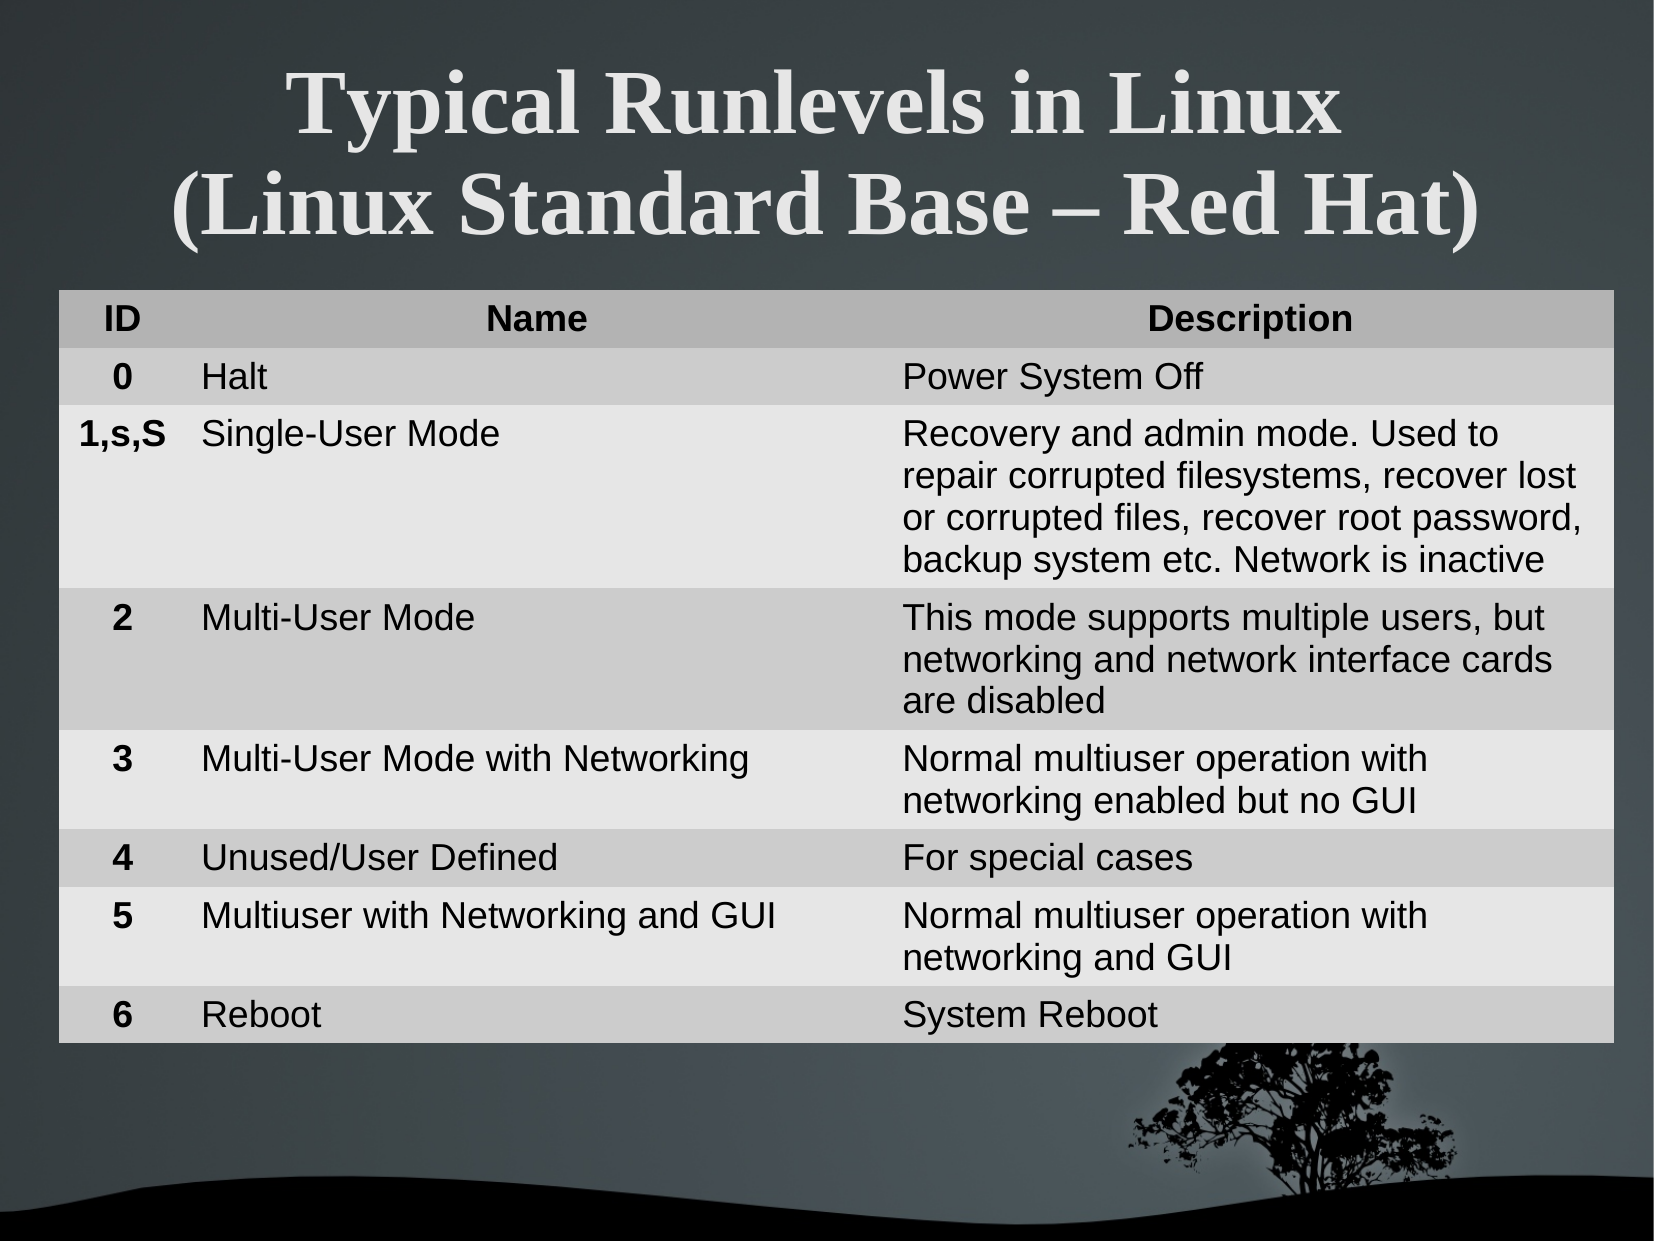

# Typical Runlevels in Linux (Linux Standard Base – Red Hat)
| ID | Name | Description |
| --- | --- | --- |
| 0 | Halt | Power System Off |
| 1,s,S | Single-User Mode | Recovery and admin mode. Used to repair corrupted filesystems, recover lost or corrupted files, recover root password, backup system etc. Network is inactive |
| 2 | Multi-User Mode | This mode supports multiple users, but networking and network interface cards are disabled |
| 3 | Multi-User Mode with Networking | Normal multiuser operation with networking enabled but no GUI |
| 4 | Unused/User Defined | For special cases |
| 5 | Multiuser with Networking and GUI | Normal multiuser operation with networking and GUI |
| 6 | Reboot | System Reboot |